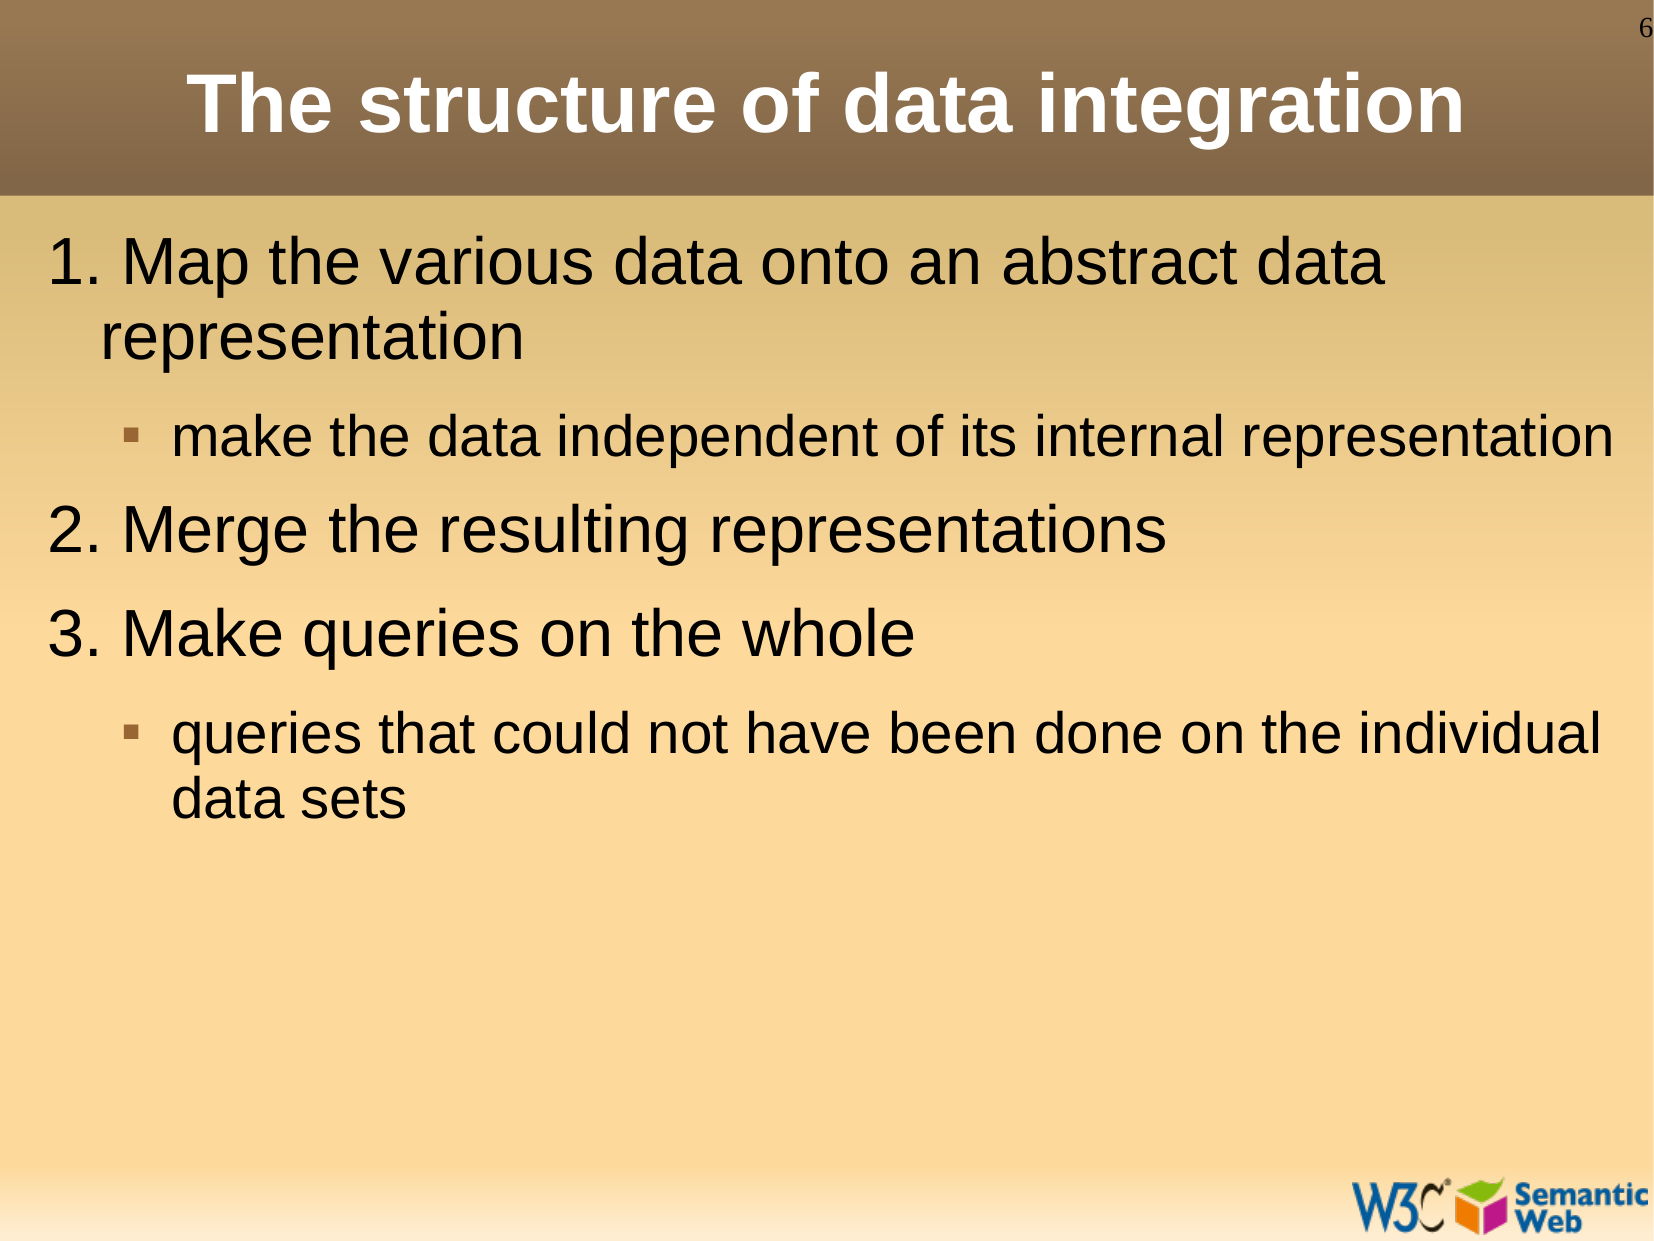

# The structure of data integration
6
 Map the various data onto an abstract data representation
make the data independent of its internal representation
 Merge the resulting representations
 Make queries on the whole
queries that could not have been done on the individual data sets